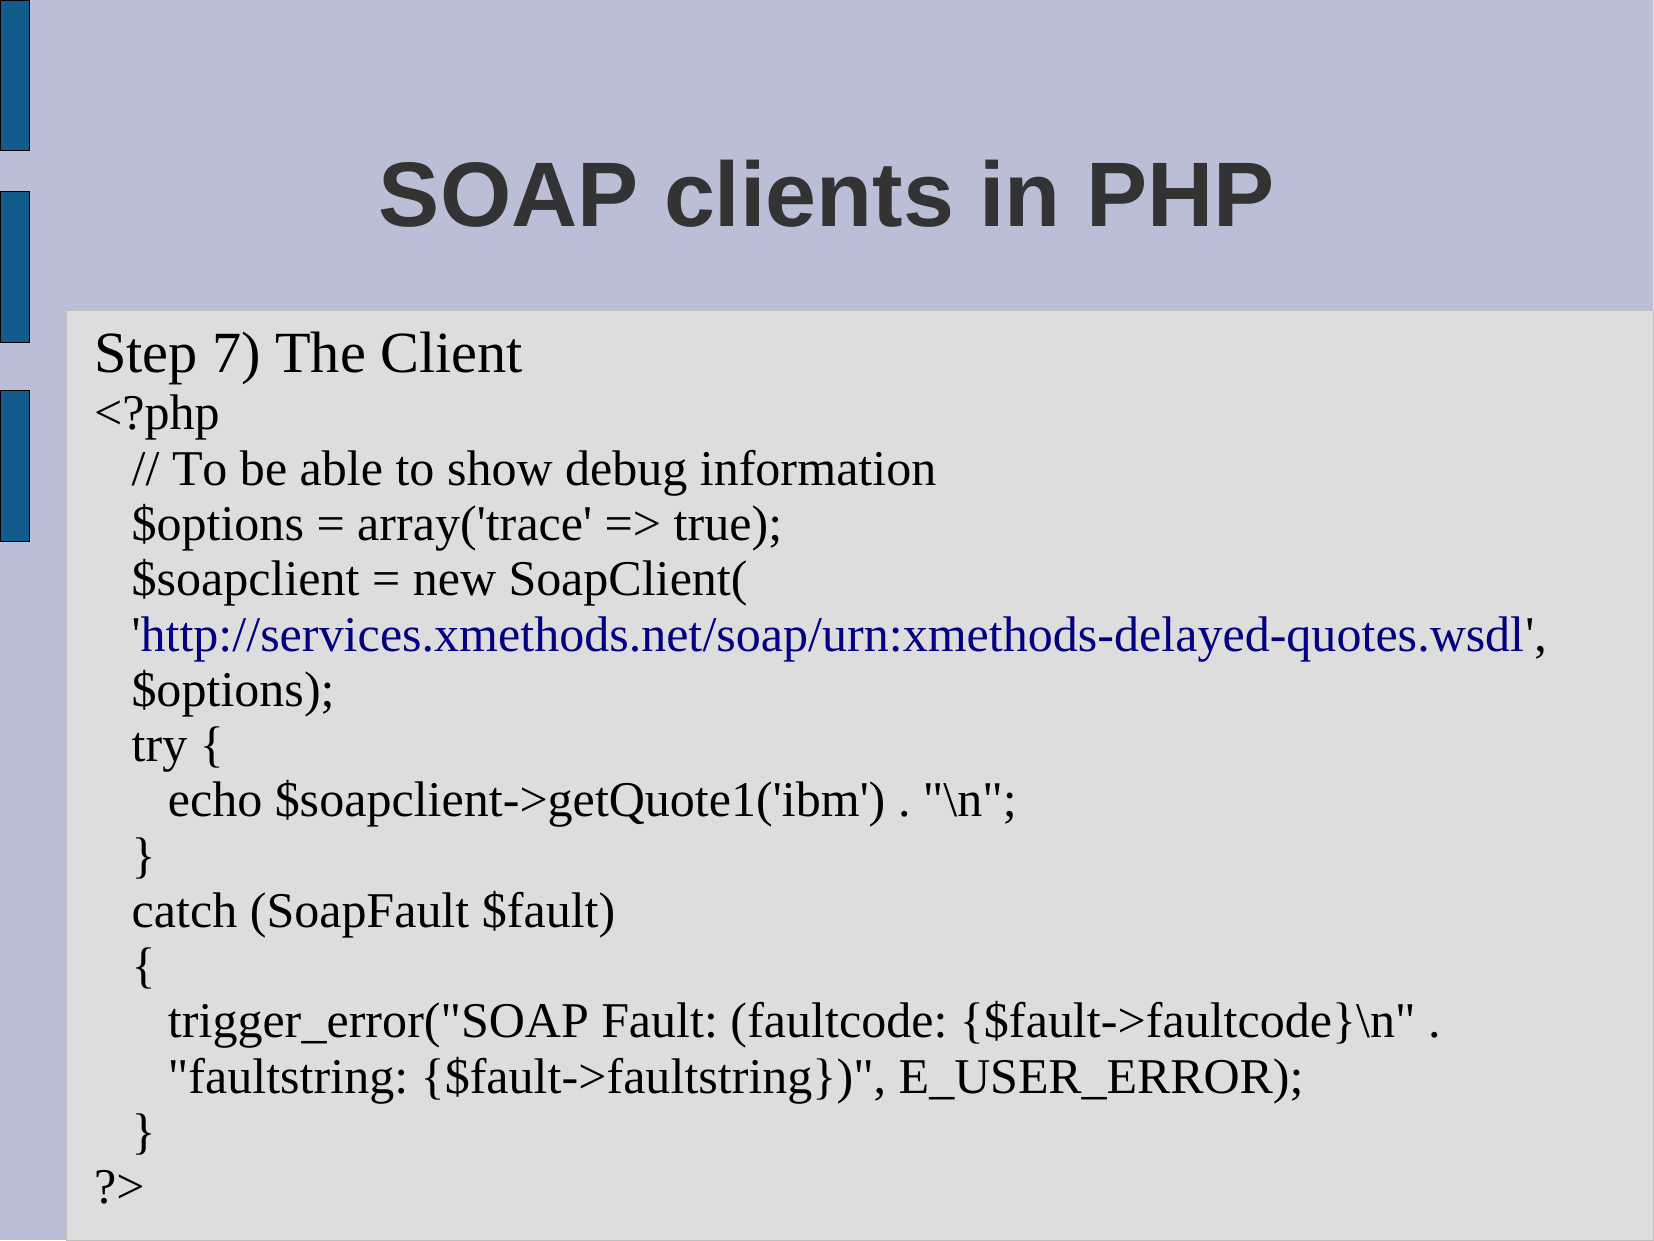

# SOAP clients in PHP
Step 7) The Client
<?php
 // To be able to show debug information
 $options = array('trace' => true);
 $soapclient = new SoapClient(
 'http://services.xmethods.net/soap/urn:xmethods-delayed-quotes.wsdl', $options);
 try {
	echo $soapclient->getQuote1('ibm') . "\n";
 }
 catch (SoapFault $fault)
 {
	trigger_error("SOAP Fault: (faultcode: {$fault->faultcode}\n" .
	"faultstring: {$fault->faultstring})", E_USER_ERROR);
 }
?>